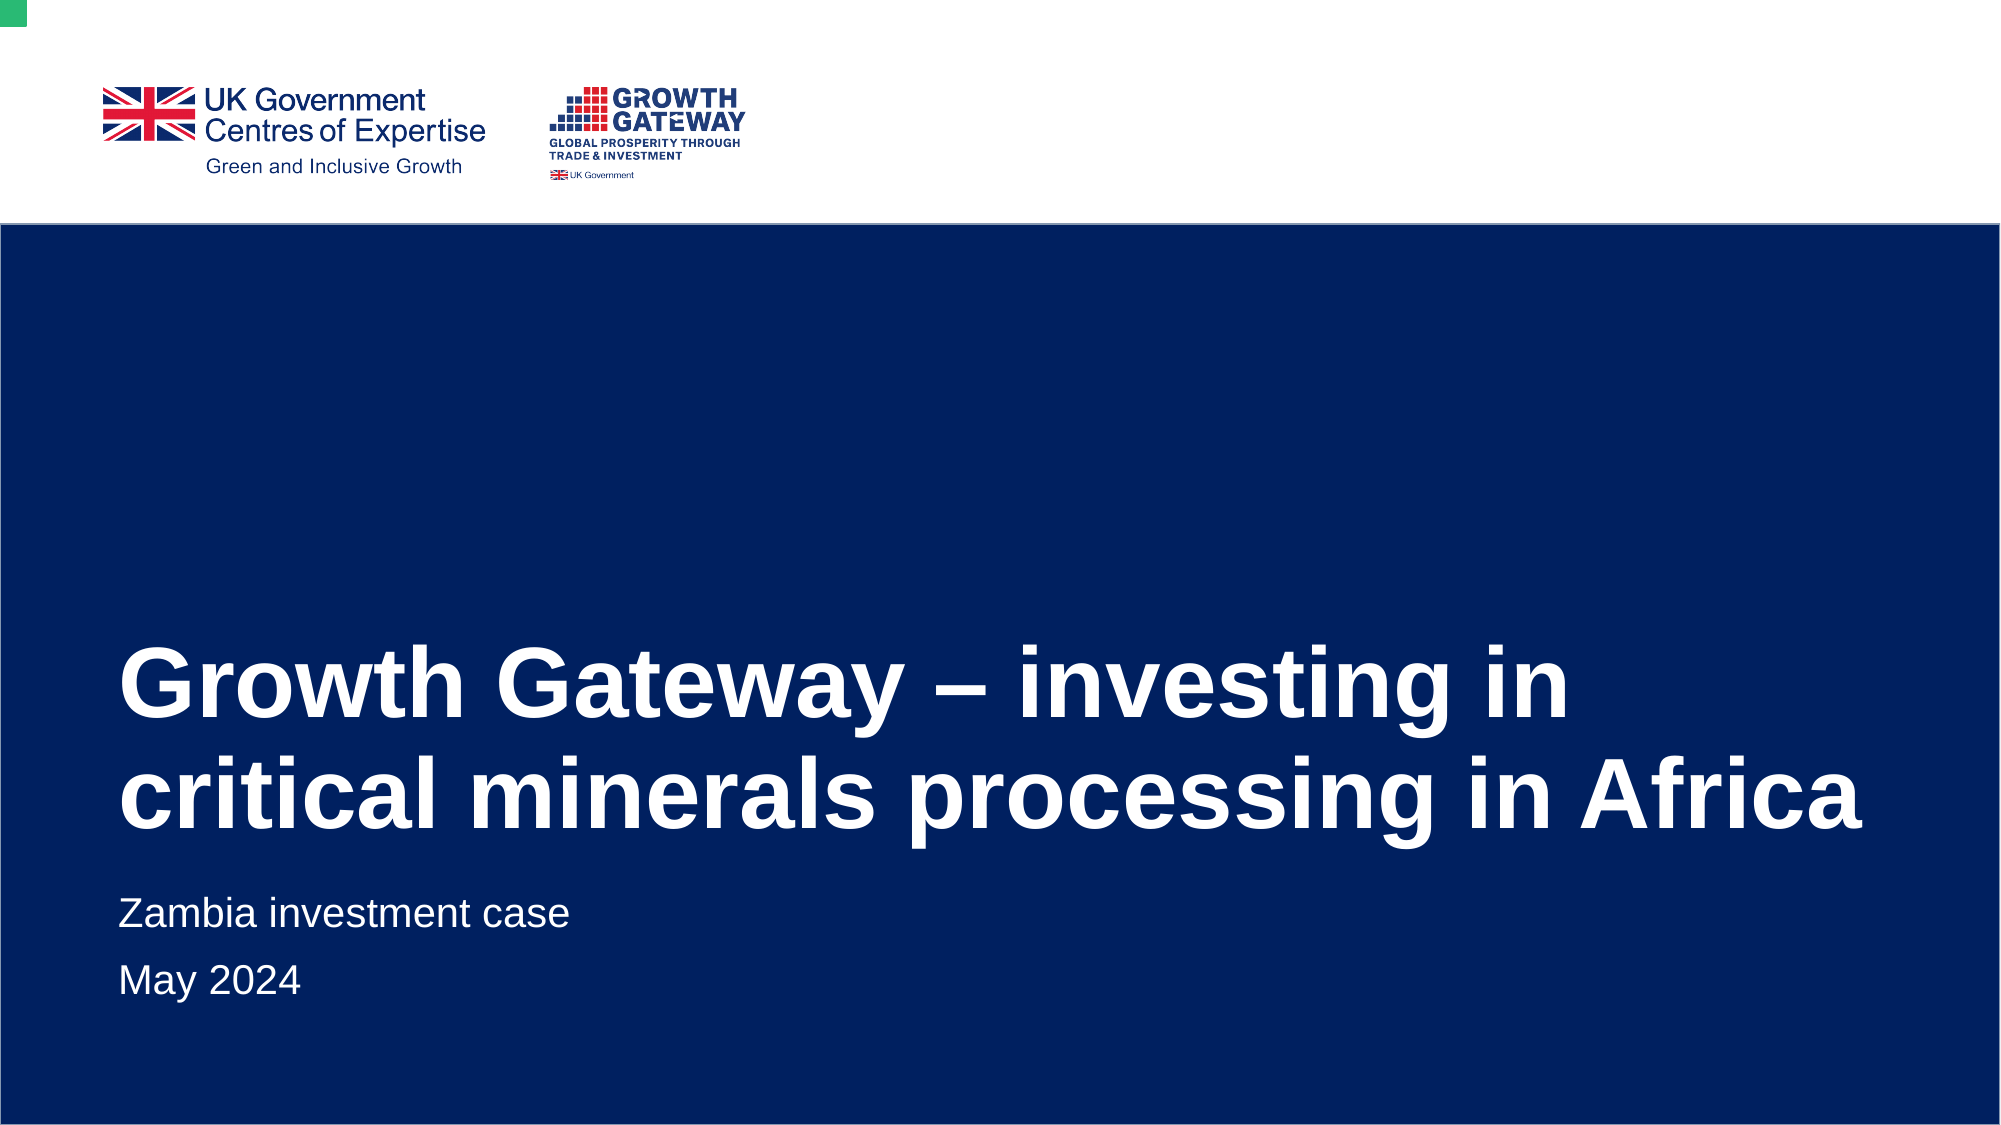

Growth Gateway – investing in critical minerals processing in Africa
# Zambia investment case
May 2024